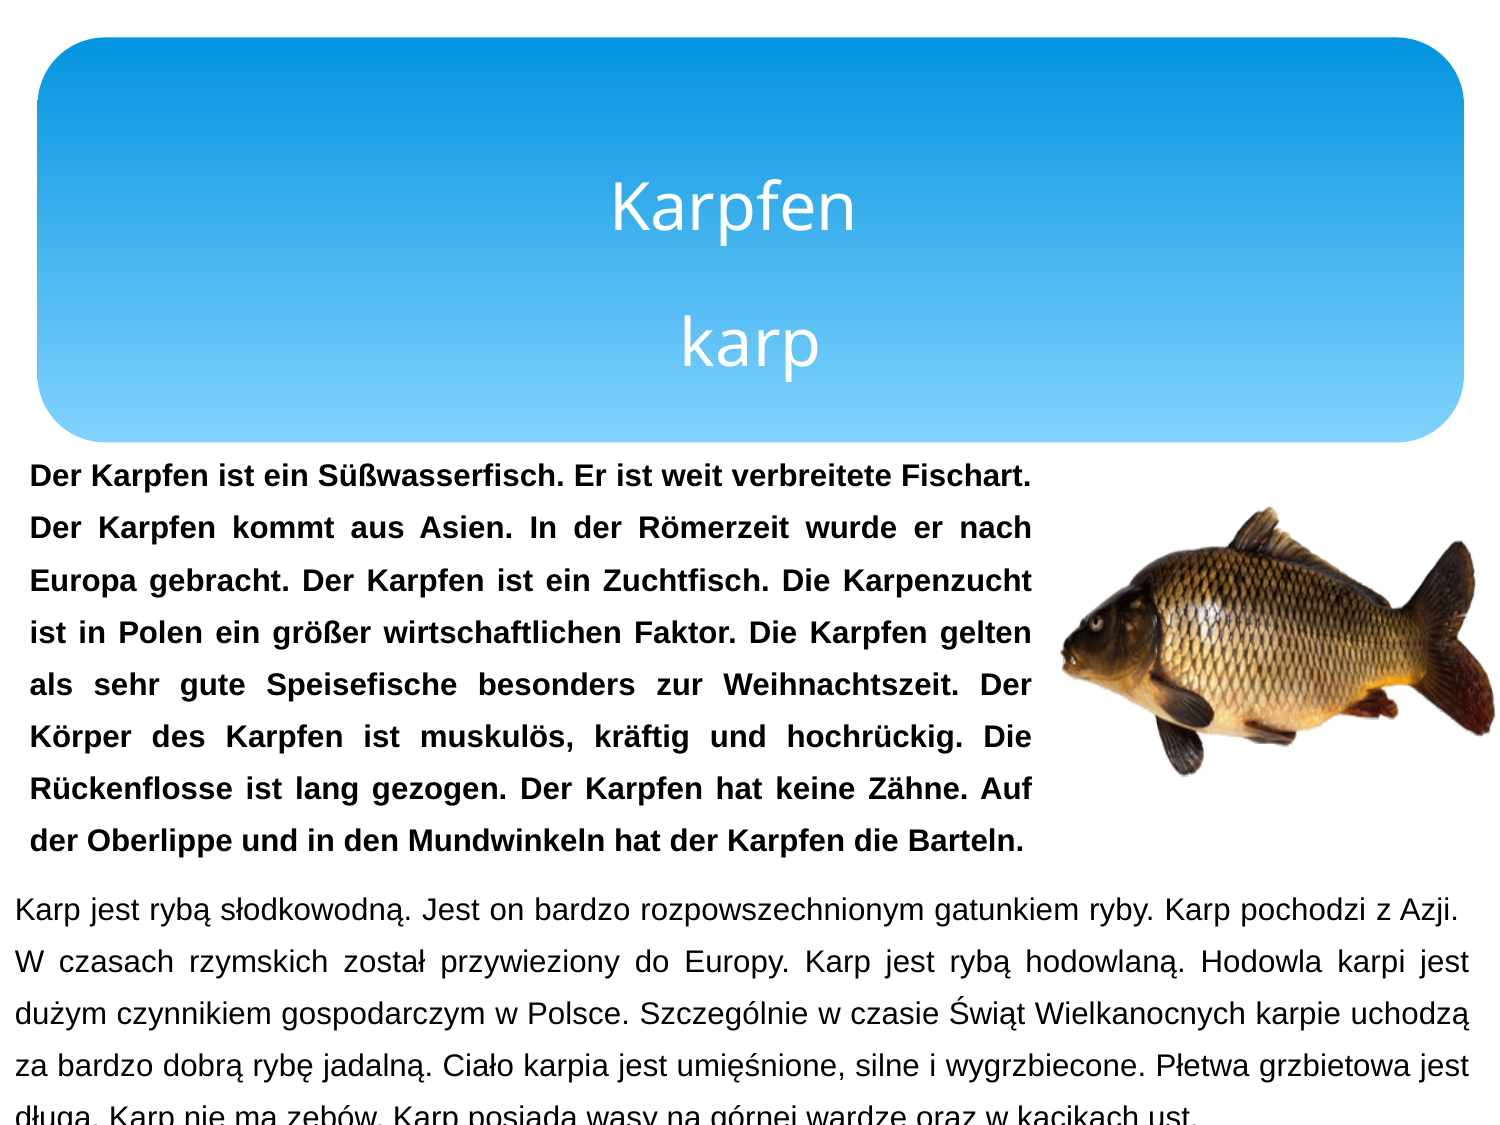

# Karpfen karp
Der Karpfen ist ein Süßwasserfisch. Er ist weit verbreitete Fischart. Der Karpfen kommt aus Asien. In der Römerzeit wurde er nach Europa gebracht. Der Karpfen ist ein Zuchtfisch. Die Karpenzucht ist in Polen ein größer wirtschaftlichen Faktor. Die Karpfen gelten als sehr gute Speisefische besonders zur Weihnachtszeit. Der Körper des Karpfen ist muskulös, kräftig und hochrückig. Die Rückenflosse ist lang gezogen. Der Karpfen hat keine Zähne. Auf der Oberlippe und in den Mundwinkeln hat der Karpfen die Barteln.
Karp jest rybą słodkowodną. Jest on bardzo rozpowszechnionym gatunkiem ryby. Karp pochodzi z Azji.
W czasach rzymskich został przywieziony do Europy. Karp jest rybą hodowlaną. Hodowla karpi jest dużym czynnikiem gospodarczym w Polsce. Szczególnie w czasie Świąt Wielkanocnych karpie uchodzą za bardzo dobrą rybę jadalną. Ciało karpia jest umięśnione, silne i wygrzbiecone. Płetwa grzbietowa jest długa. Karp nie ma zębów. Karp posiada wąsy na górnej wardze oraz w kącikach ust.